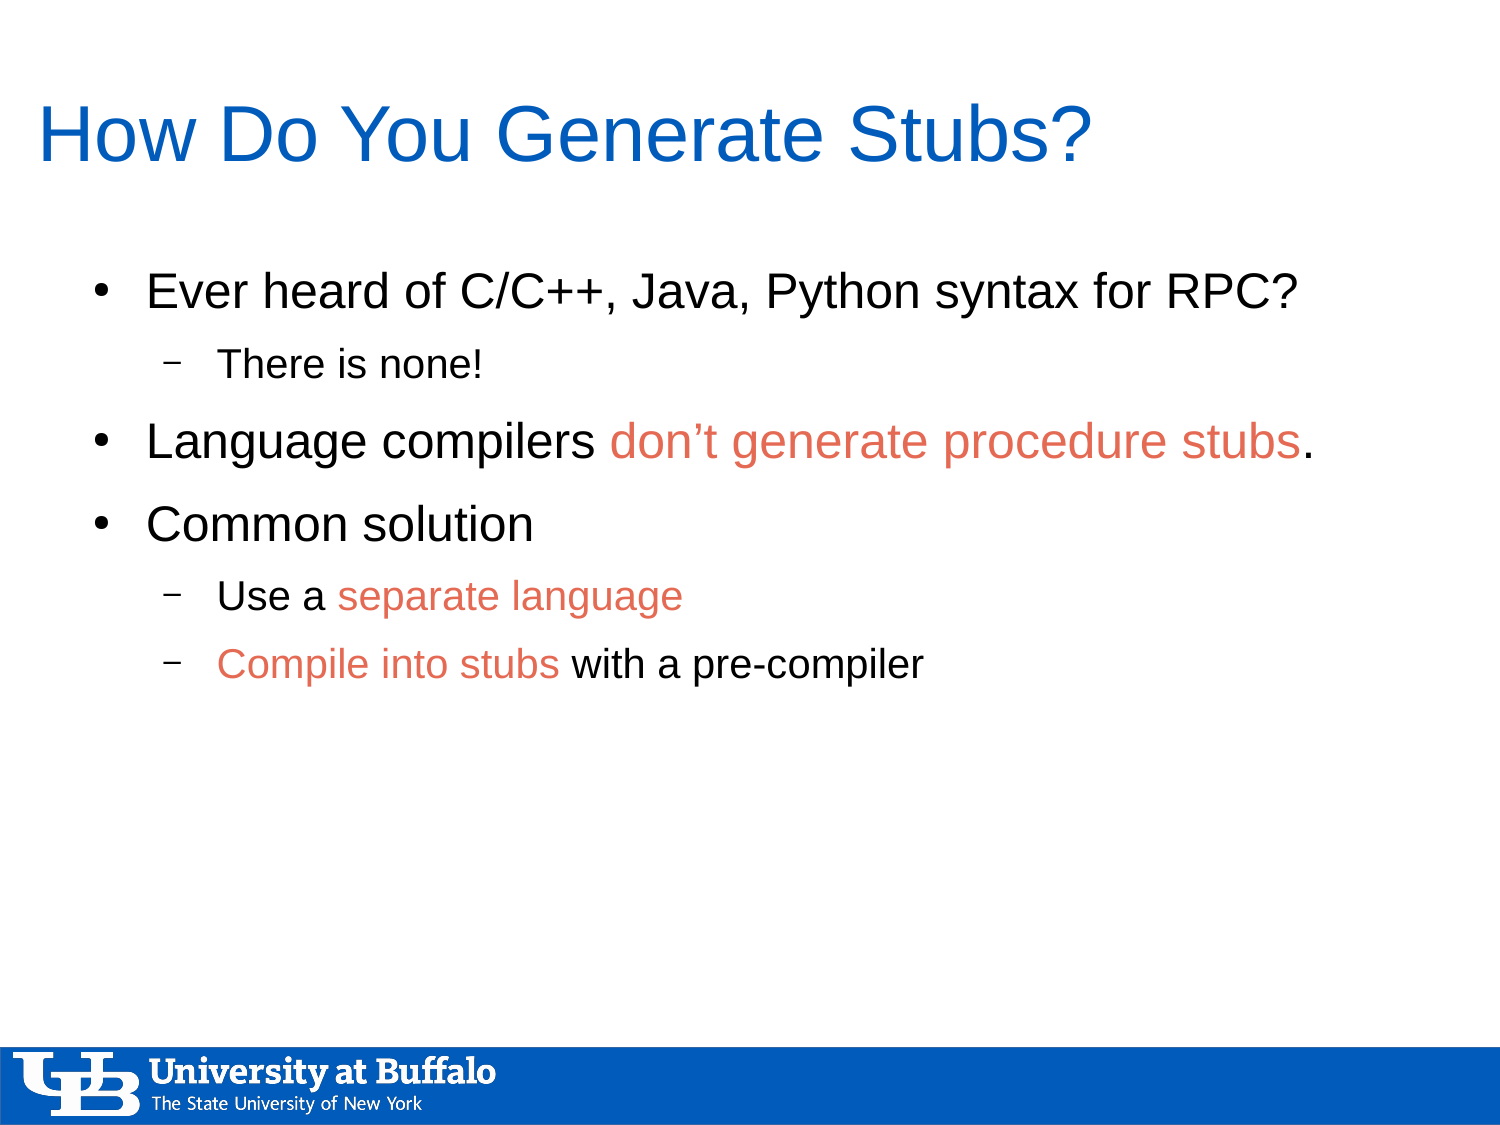

# How Do You Generate Stubs?
Ever heard of C/C++, Java, Python syntax for RPC?
There is none!
Language compilers don’t generate procedure stubs.
Common solution
Use a separate language
Compile into stubs with a pre-compiler